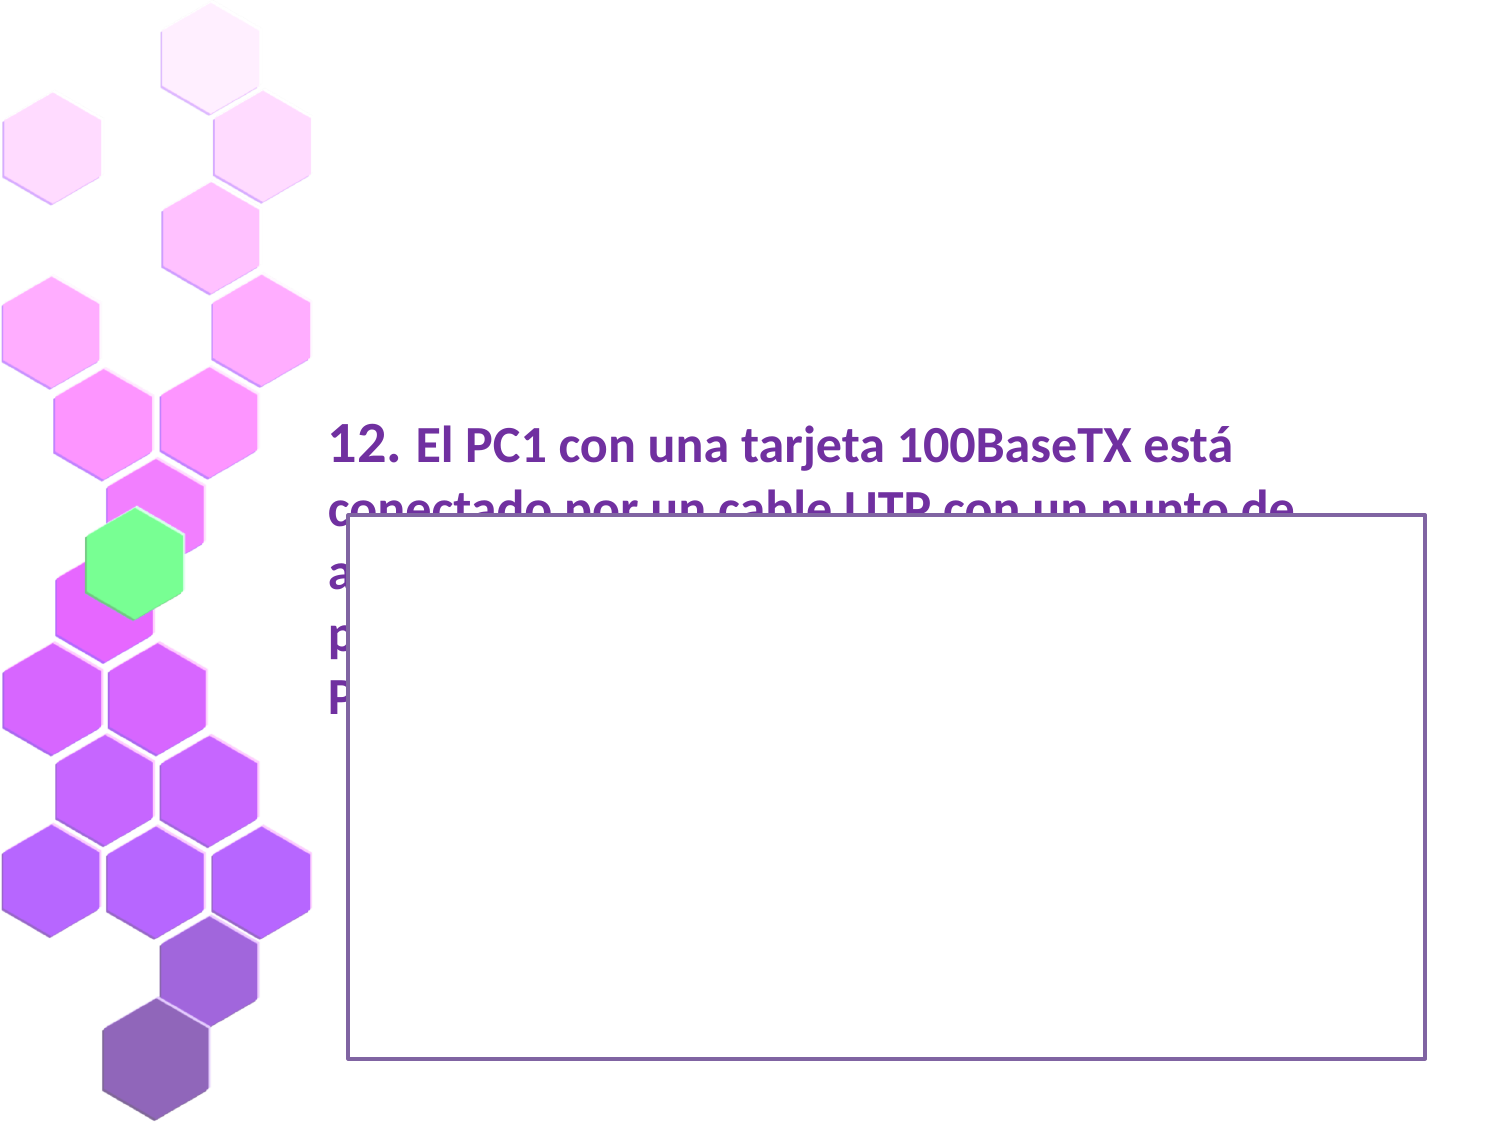

# 12. El PC1 con una tarjeta 100BaseTX está conectado por un cable UTP con un punto de acceso. Un portátil con conexión Wifi a dicho punto de acceso transfiere un archivo de 16 MB a PC1. ¿Cuánto tardará en transferirse el archivo?